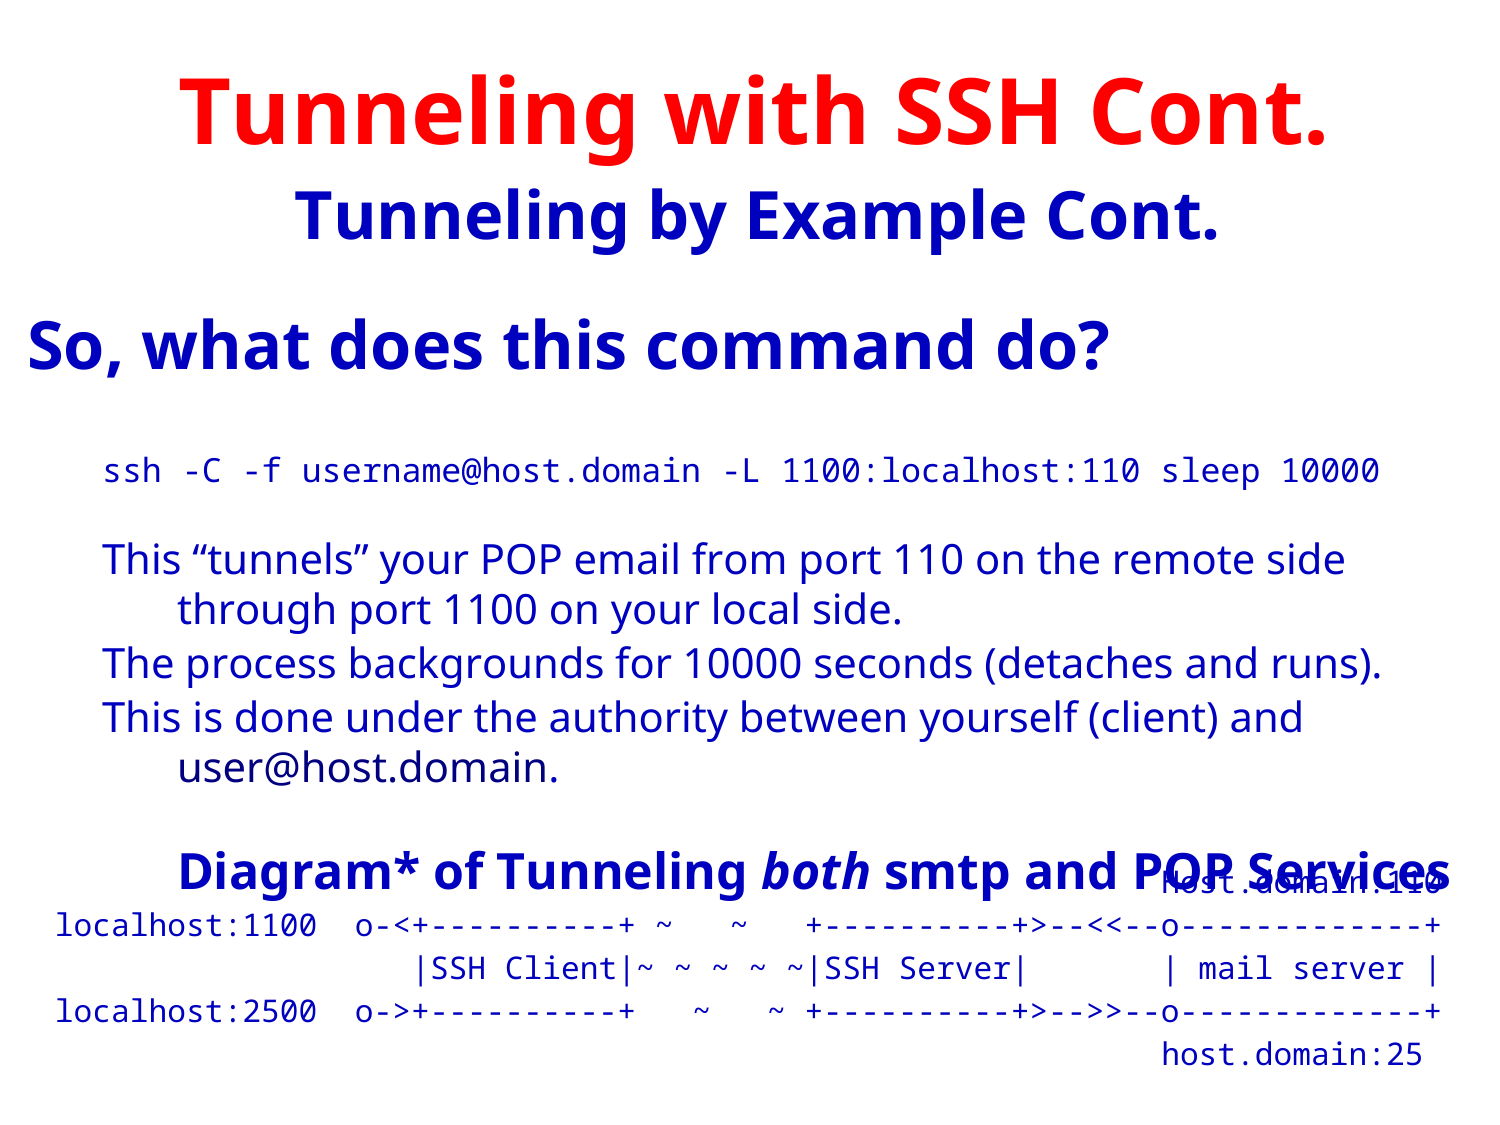

Tunneling with SSH Cont.
# Tunneling by Example Cont.
So, what does this command do?
ssh -C -f username@host.domain -L 1100:localhost:110 sleep 10000
This “tunnels” your POP email from port 110 on the remote side through port 1100 on your local side.
The process backgrounds for 10000 seconds (detaches and runs).
This is done under the authority between yourself (client) and user@host.domain.
Diagram* of Tunneling both smtp and POP Services
 Host.domain:110
localhost:1100 o-<+----------+ ~ ~ +----------+>--<<--o-------------+
 |SSH Client|~ ~ ~ ~ ~|SSH Server| | mail server |
localhost:2500 o->+----------+ ~ ~ +----------+>-->>--o-------------+
 host.domain:25
*Thanks to http://www.ccs.neu.edu/groups/systems/howto/howto-sshtunnel.html